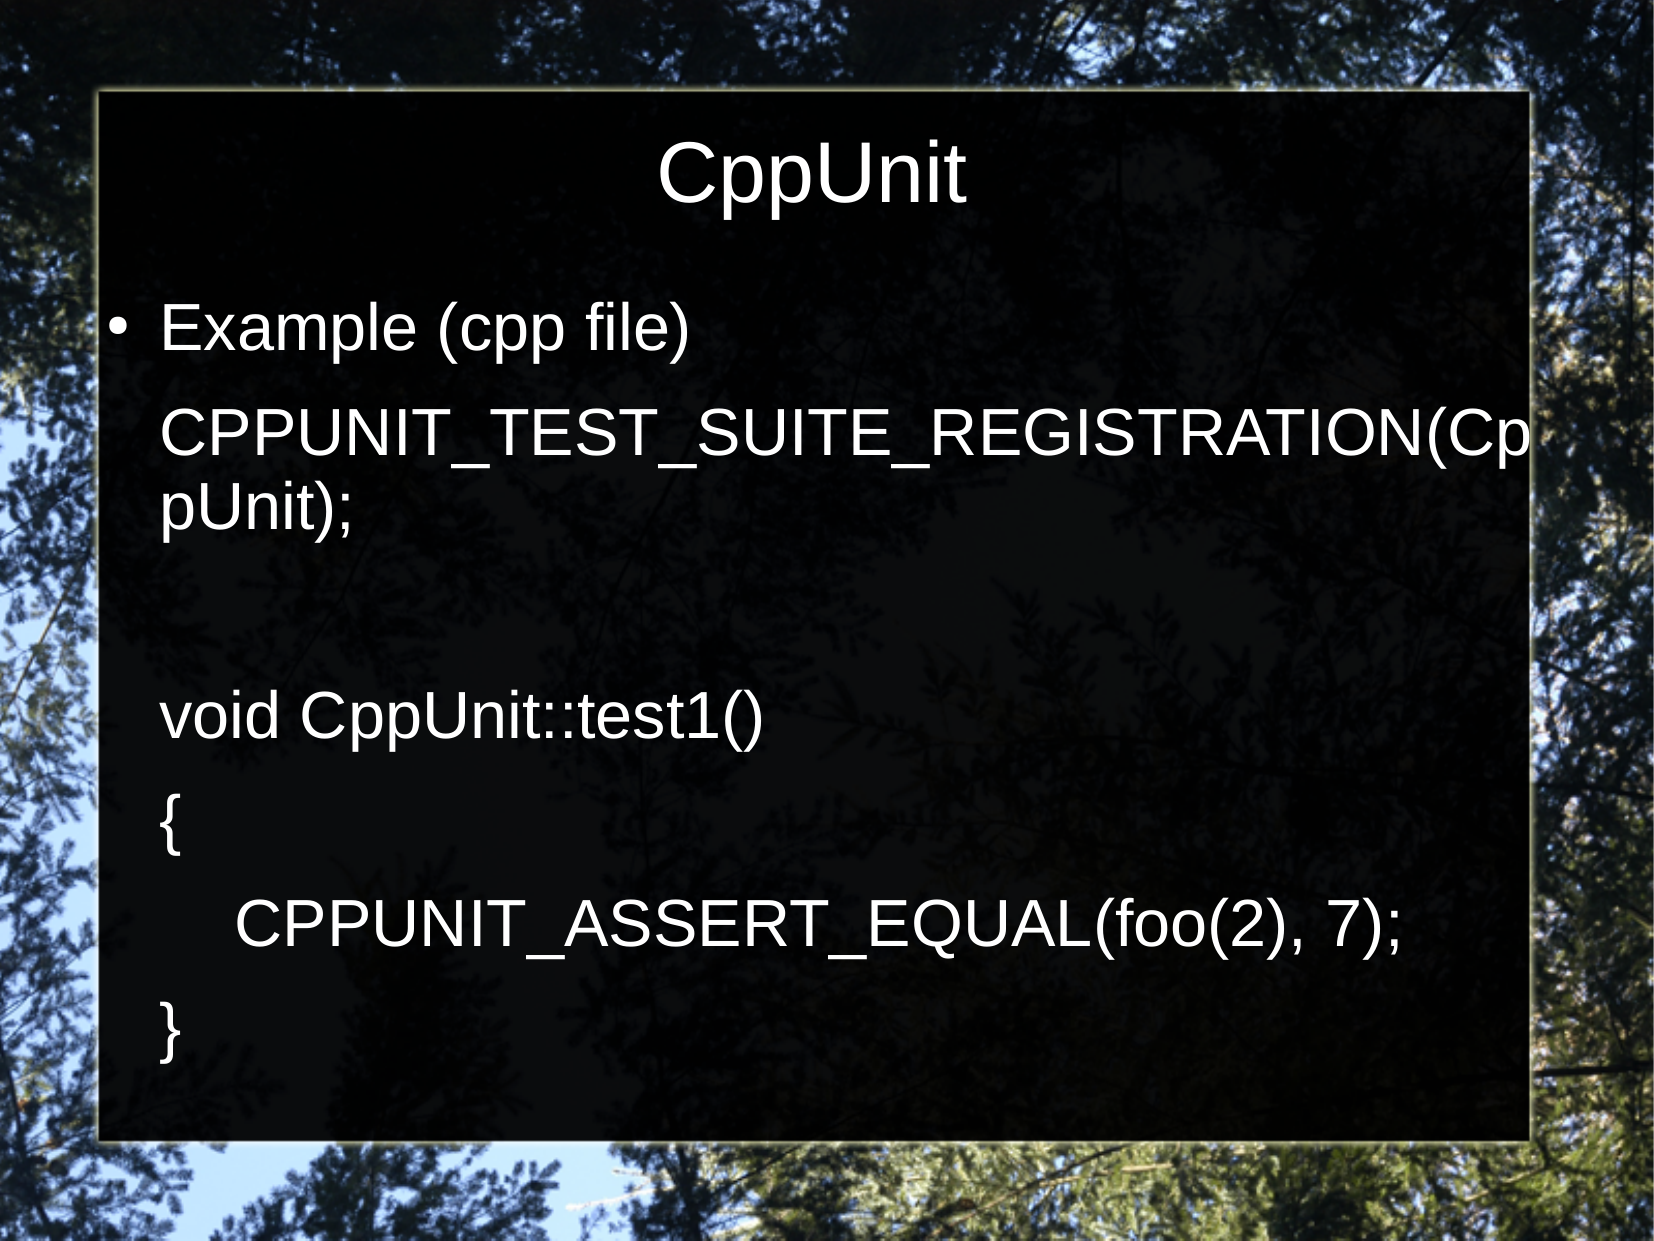

# CppUnit
Example (cpp file)
CPPUNIT_TEST_SUITE_REGISTRATION(CppUnit);
void CppUnit::test1()
{
	CPPUNIT_ASSERT_EQUAL(foo(2), 7);
}